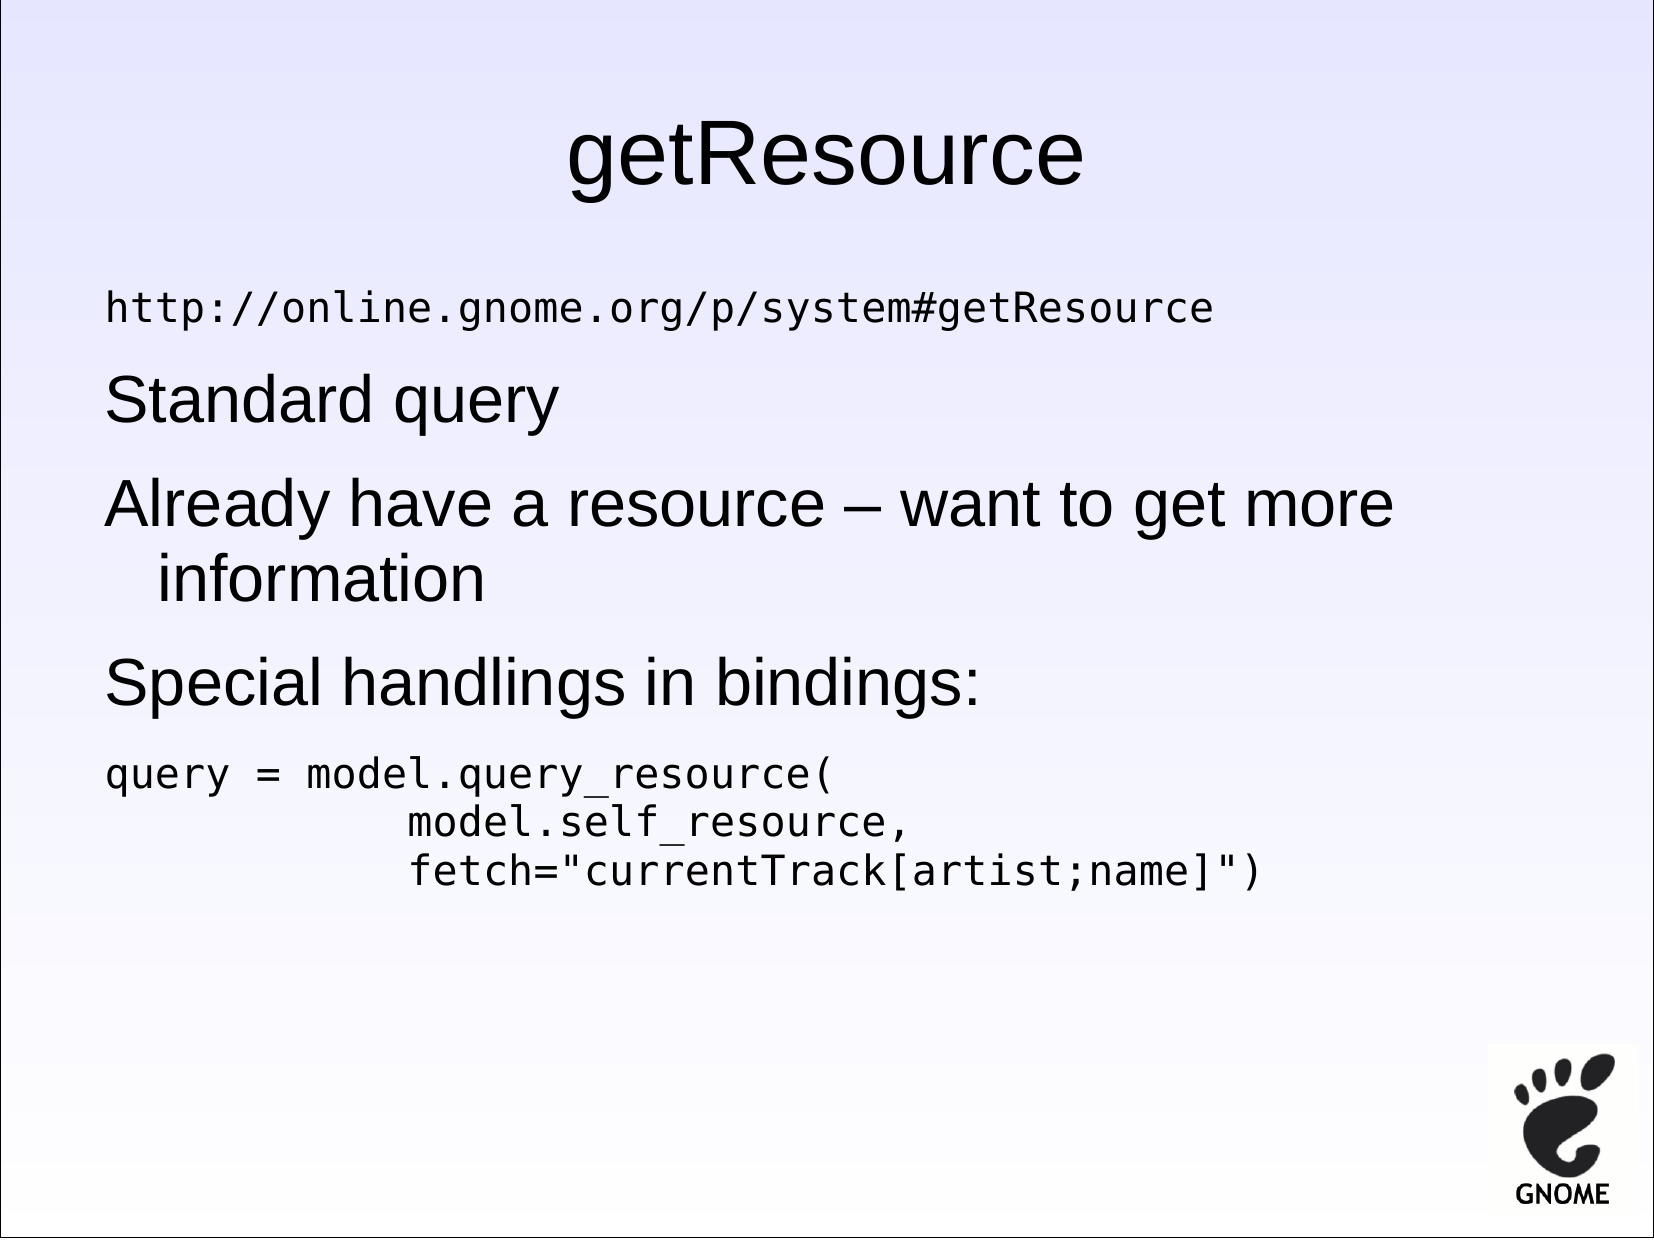

# getResource
http://online.gnome.org/p/system#getResource
Standard query
Already have a resource – want to get more information
Special handlings in bindings:
query = model.query_resource(
 model.self_resource,
 fetch="currentTrack[artist;name]")